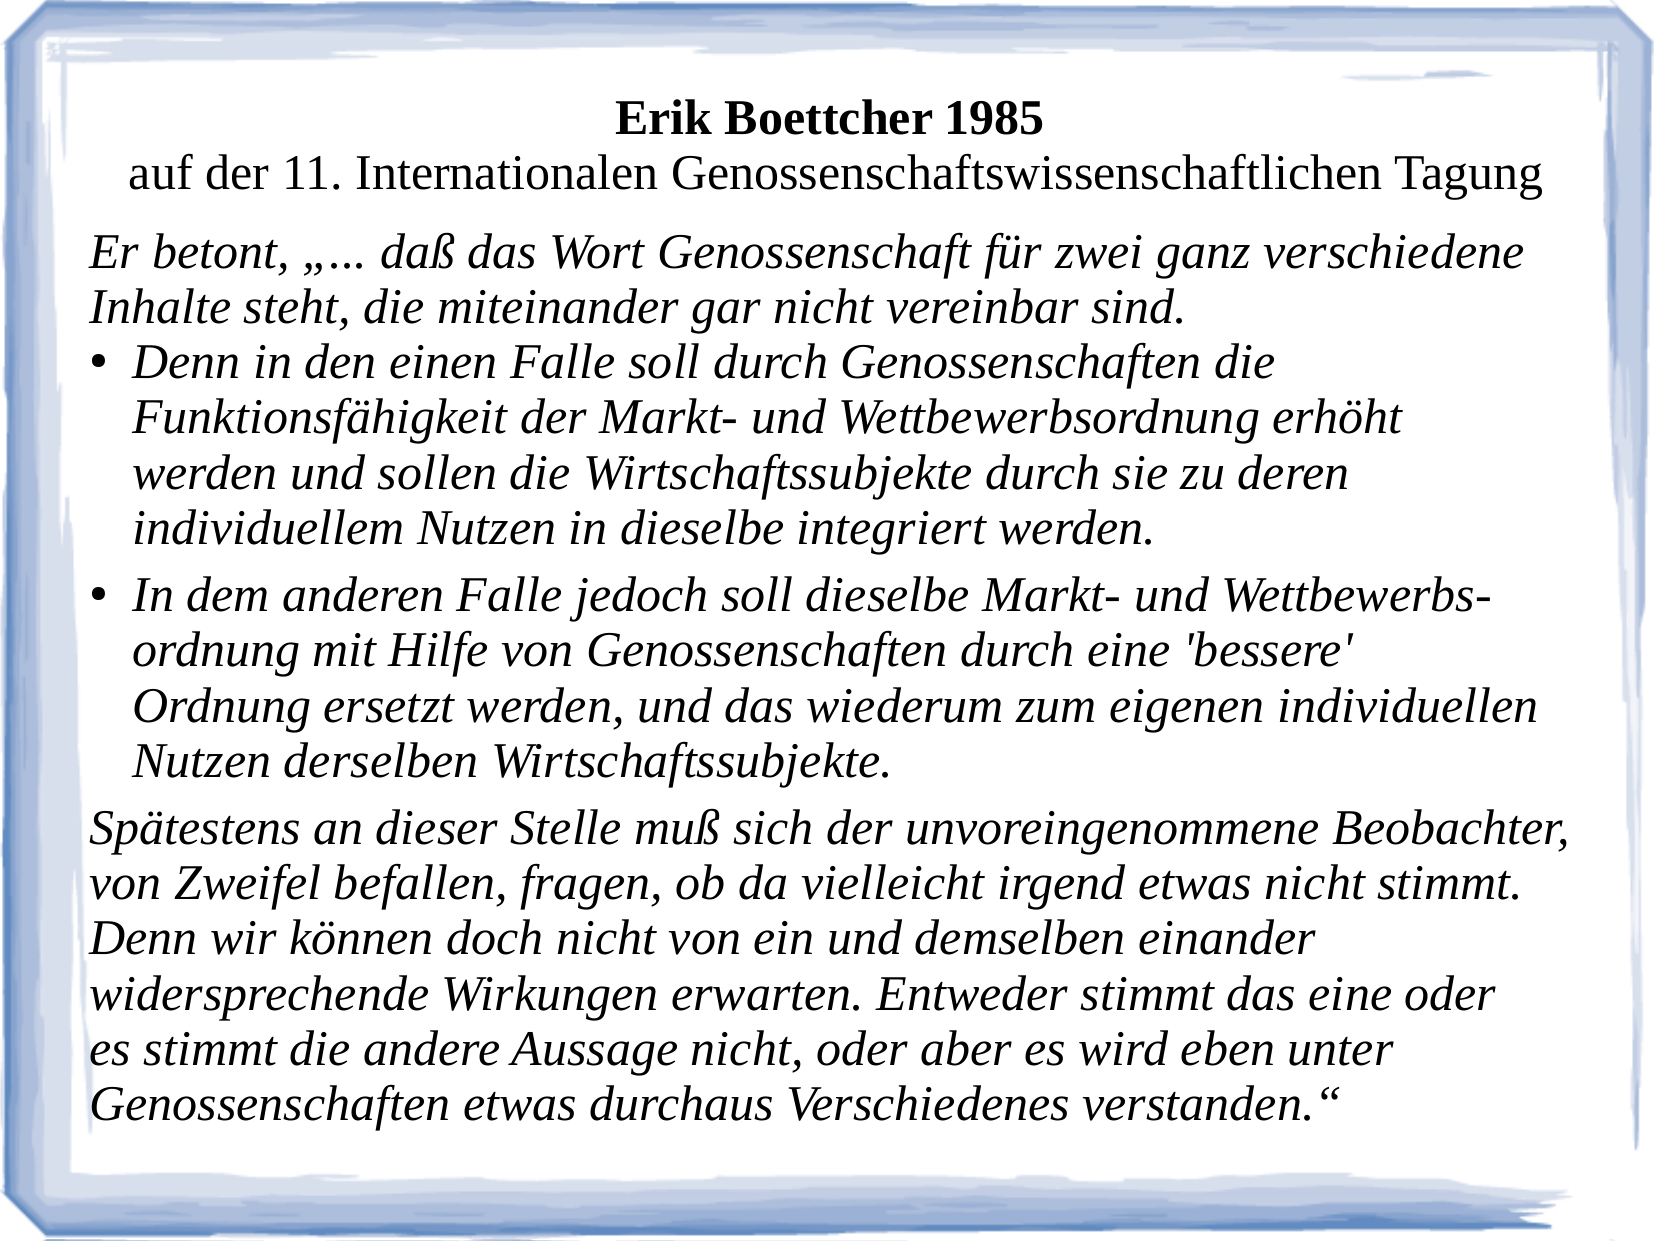

Erik Boettcher 1985
auf der 11. Internationalen Genossenschaftswissenschaftlichen Tagung
Er betont, „... daß das Wort Genossenschaft für zwei ganz verschiedene
Inhalte steht, die miteinander gar nicht vereinbar sind.
 Denn in den einen Falle soll durch Genossenschaften die
 Funktionsfähigkeit der Markt- und Wettbewerbsordnung erhöht
 werden und sollen die Wirtschaftssubjekte durch sie zu deren
 individuellem Nutzen in dieselbe integriert werden.
 In dem anderen Falle jedoch soll dieselbe Markt- und Wettbewerbs-
 ordnung mit Hilfe von Genossenschaften durch eine 'bessere'
 Ordnung ersetzt werden, und das wiederum zum eigenen individuellen
 Nutzen derselben Wirtschaftssubjekte.
Spätestens an dieser Stelle muß sich der unvoreingenommene Beobachter,
von Zweifel befallen, fragen, ob da vielleicht irgend etwas nicht stimmt.
Denn wir können doch nicht von ein und demselben einander
widersprechende Wirkungen erwarten. Entweder stimmt das eine oder
es stimmt die andere Aussage nicht, oder aber es wird eben unter
Genossenschaften etwas durchaus Verschiedenes verstanden.“